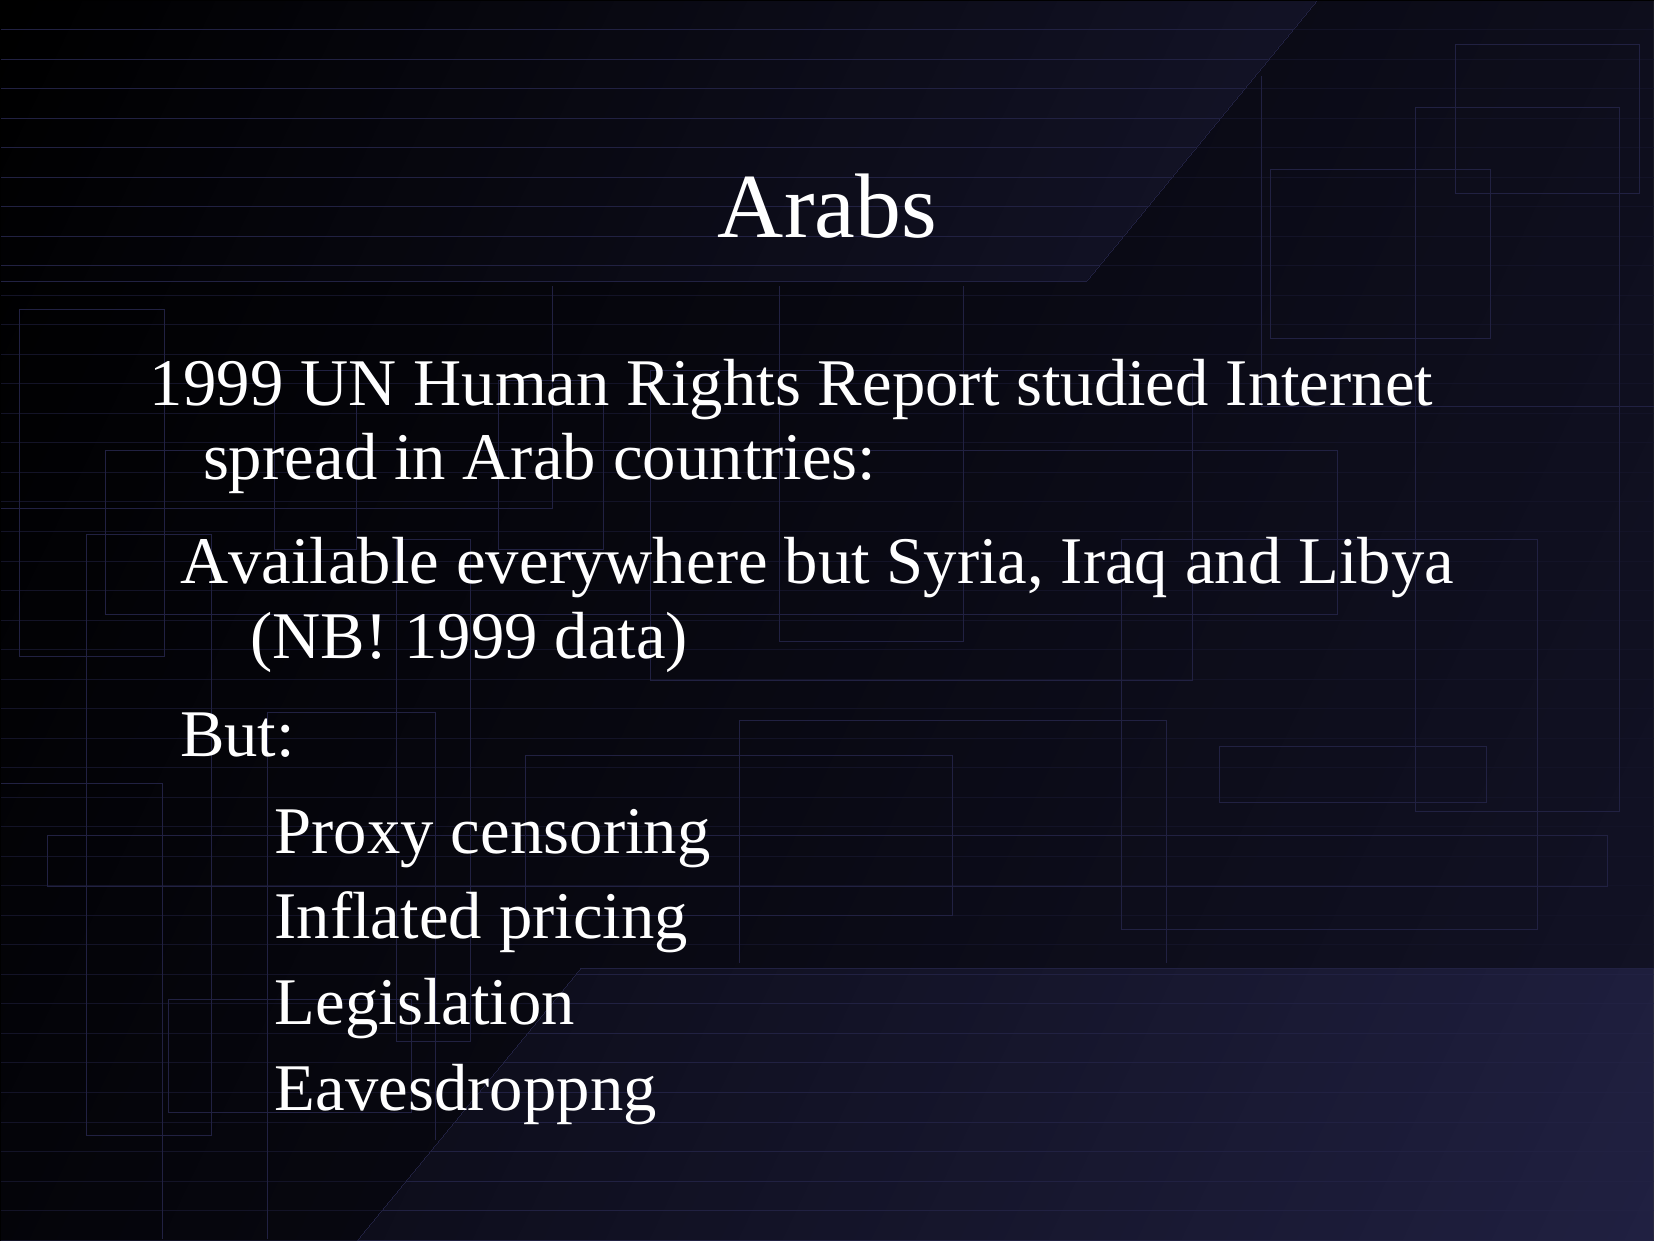

# Arabs
 1999 UN Human Rights Report studied Internet spread in Arab countries:
Available everywhere but Syria, Iraq and Libya (NB! 1999 data)
But:
Proxy censoring
Inflated pricing
Legislation
Eavesdroppng